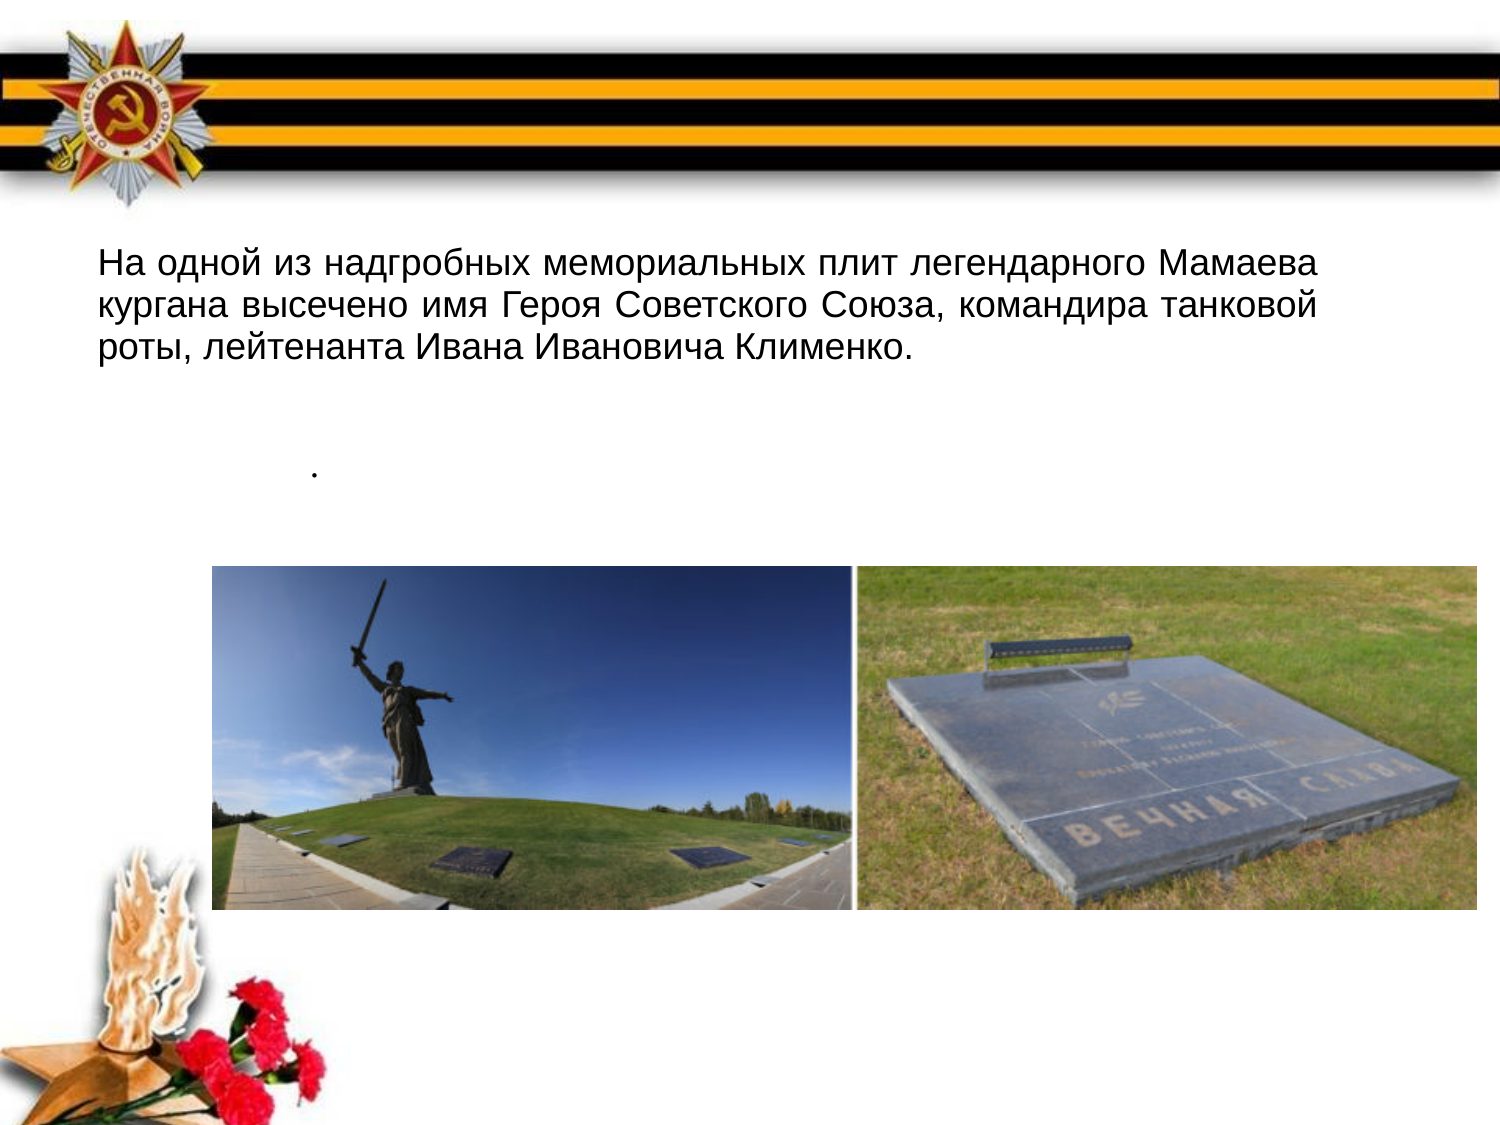

#
На одной из надгробных мемориальных плит легендарного Мамаева кургана высечено имя Героя Советского Союза, командира танковой роты, лейтенанта Ивана Ивановича Клименко.
.